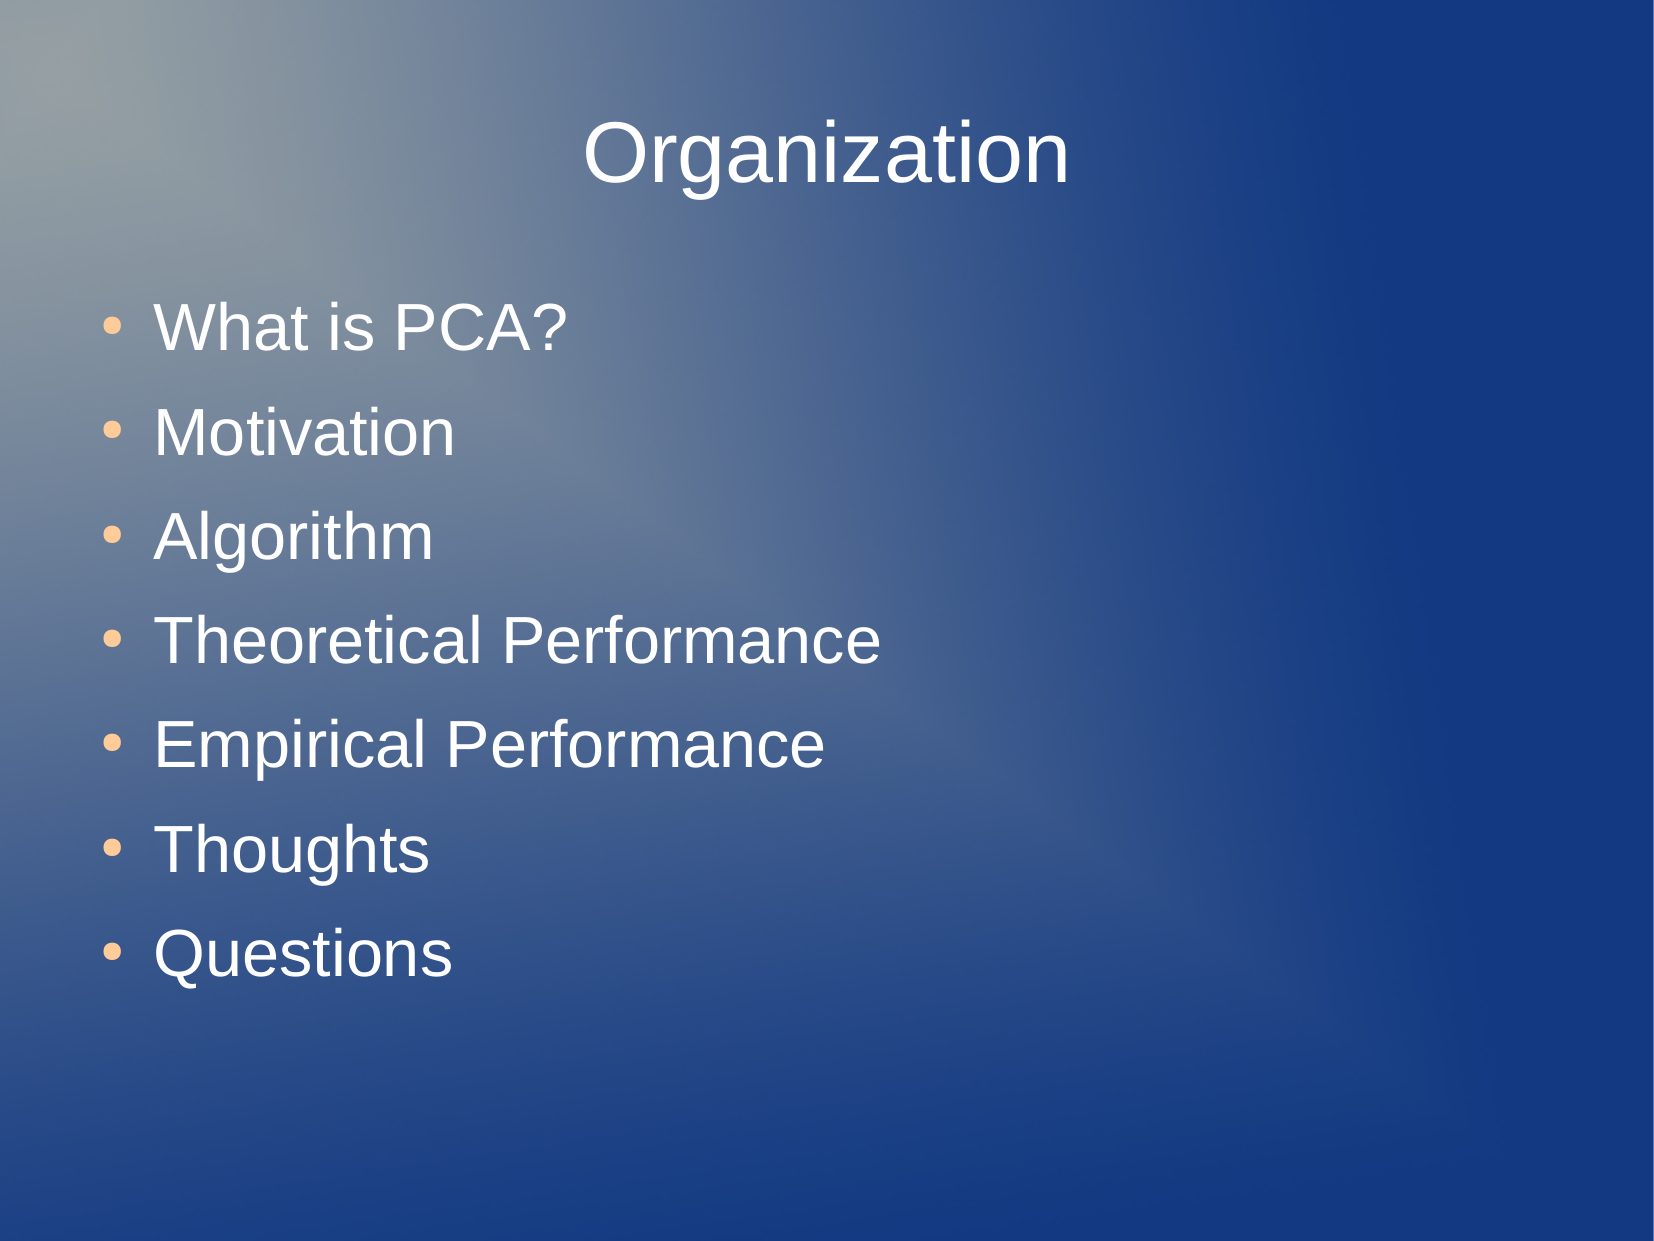

# Organization
What is PCA?
Motivation
Algorithm
Theoretical Performance
Empirical Performance
Thoughts
Questions